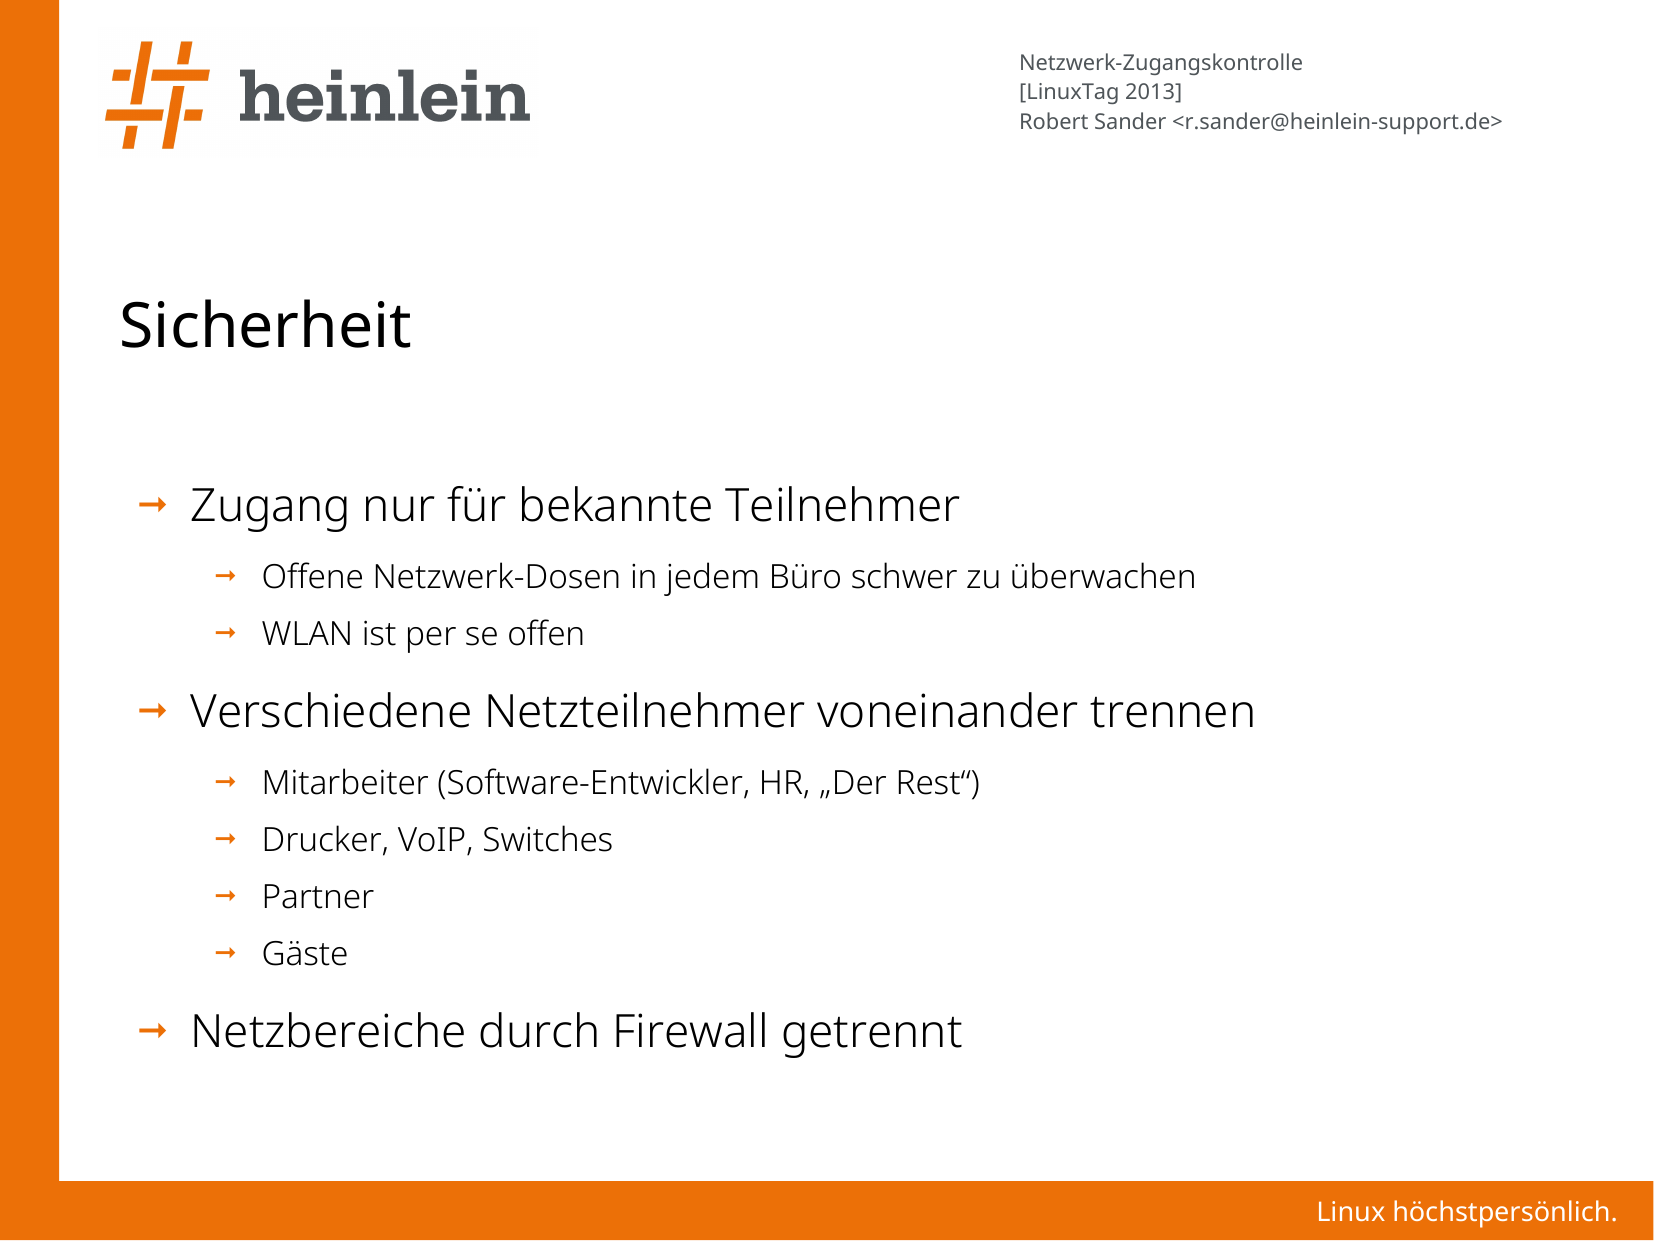

# Sicherheit
Zugang nur für bekannte Teilnehmer
Offene Netzwerk-Dosen in jedem Büro schwer zu überwachen
WLAN ist per se offen
Verschiedene Netzteilnehmer voneinander trennen
Mitarbeiter (Software-Entwickler, HR, „Der Rest“)
Drucker, VoIP, Switches
Partner
Gäste
Netzbereiche durch Firewall getrennt